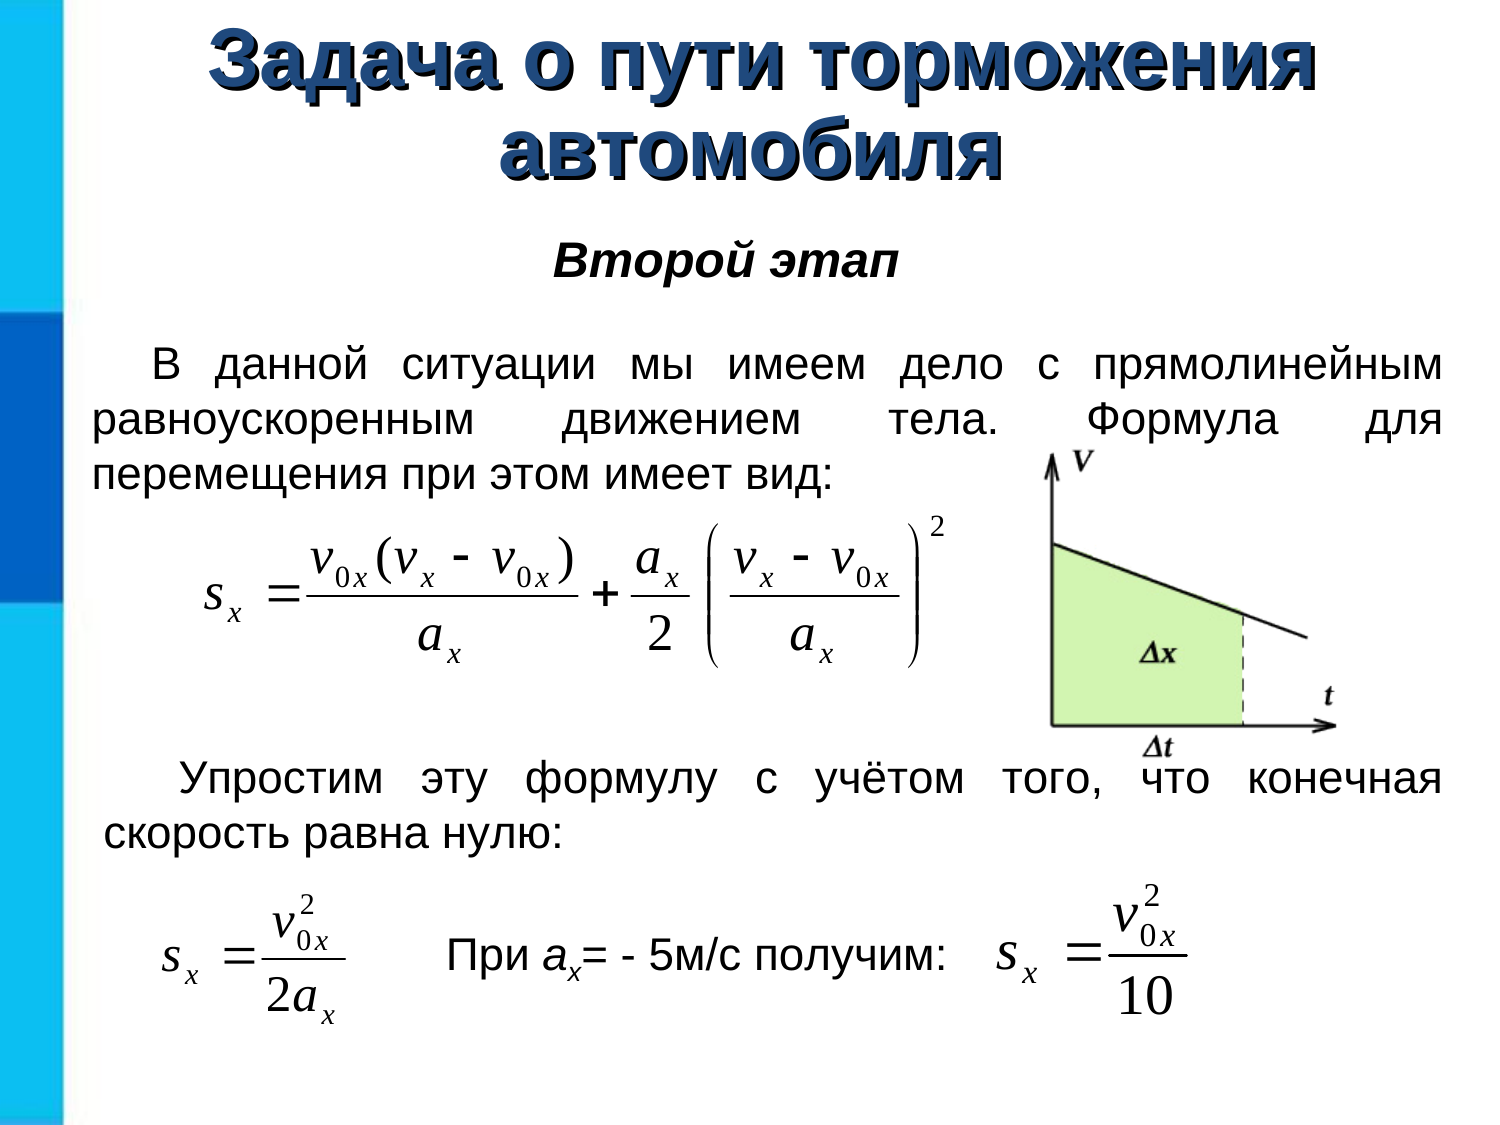

Задача о пути торможения автомобиля
Второй этап
В данной ситуации мы имеем дело с прямолинейным равноускоренным движением тела. Формула для перемещения при этом имеет вид:
Упростим эту формулу с учётом того, что конечная скорость равна нулю:
При ax= - 5м/с получим: